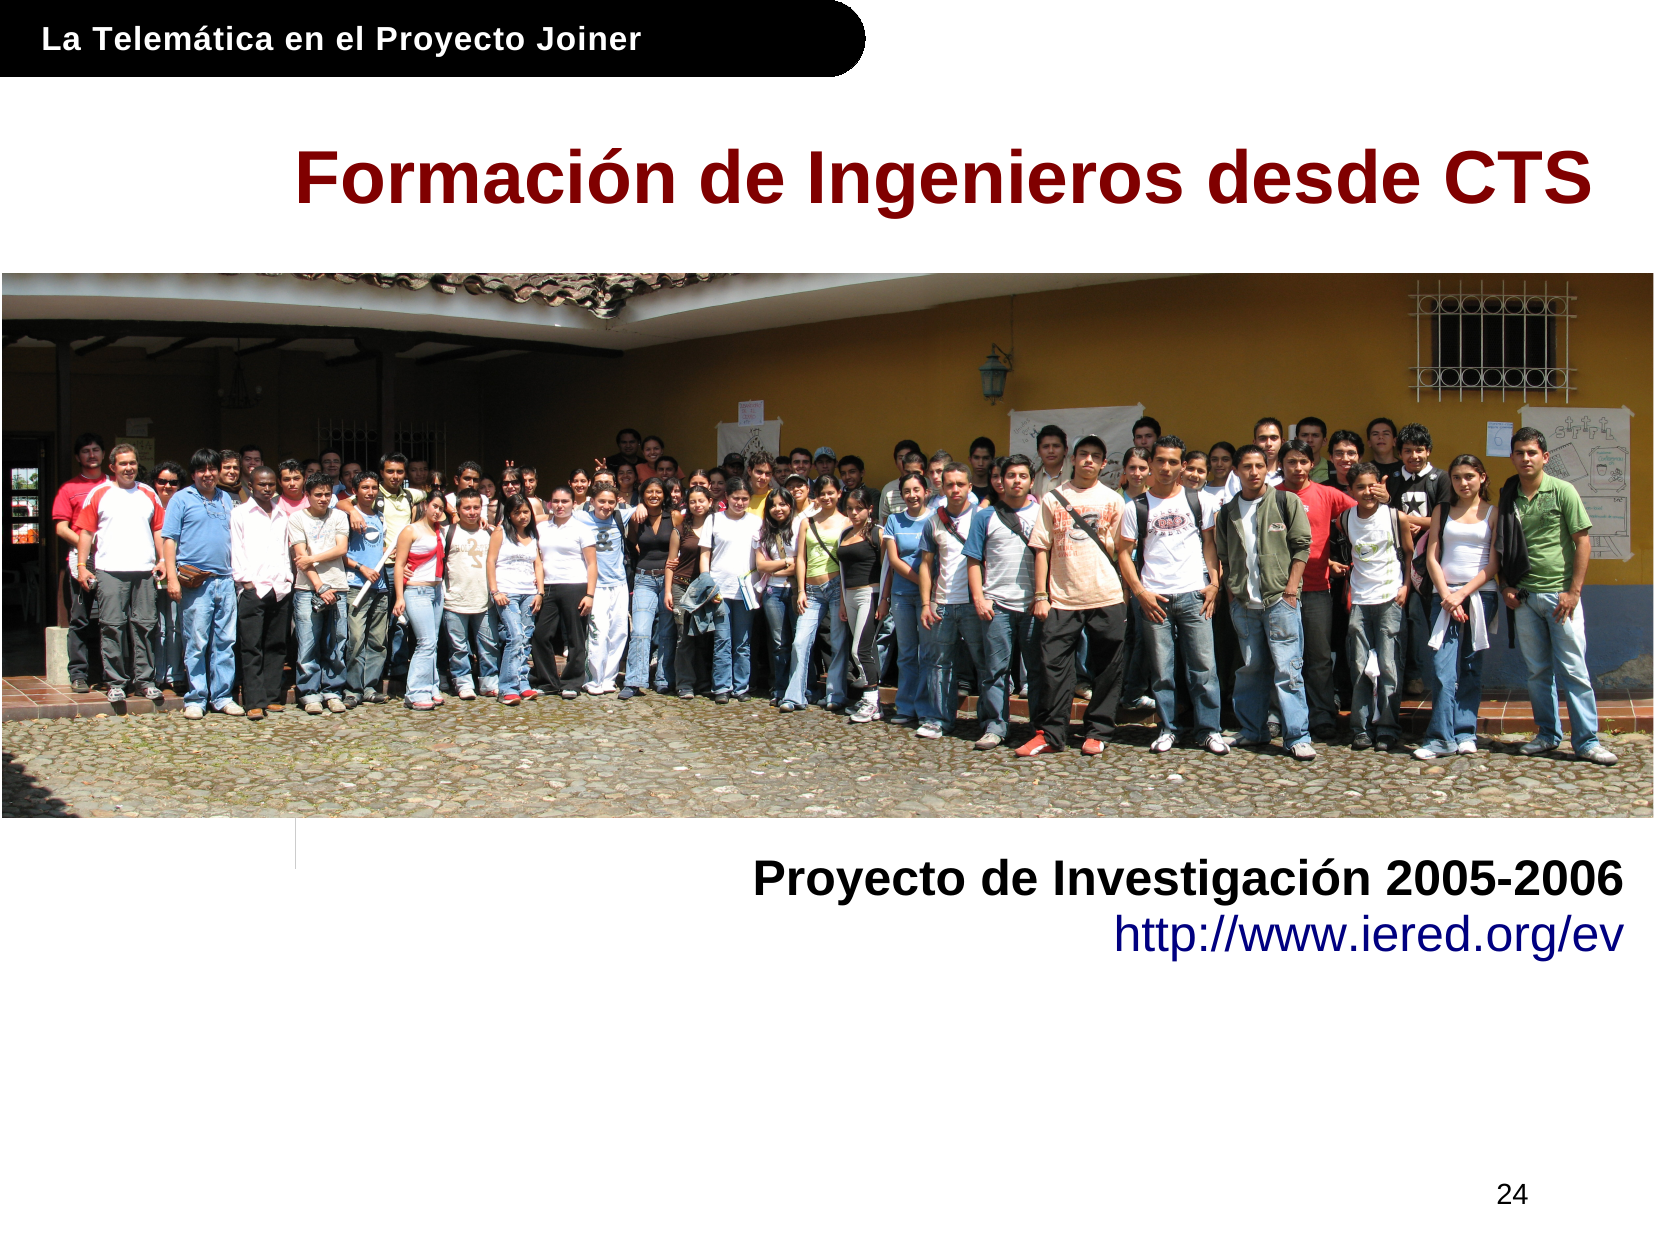

# Formación de Ingenieros desde CTS
Proyecto de Investigación 2005-2006
http://www.iered.org/ev